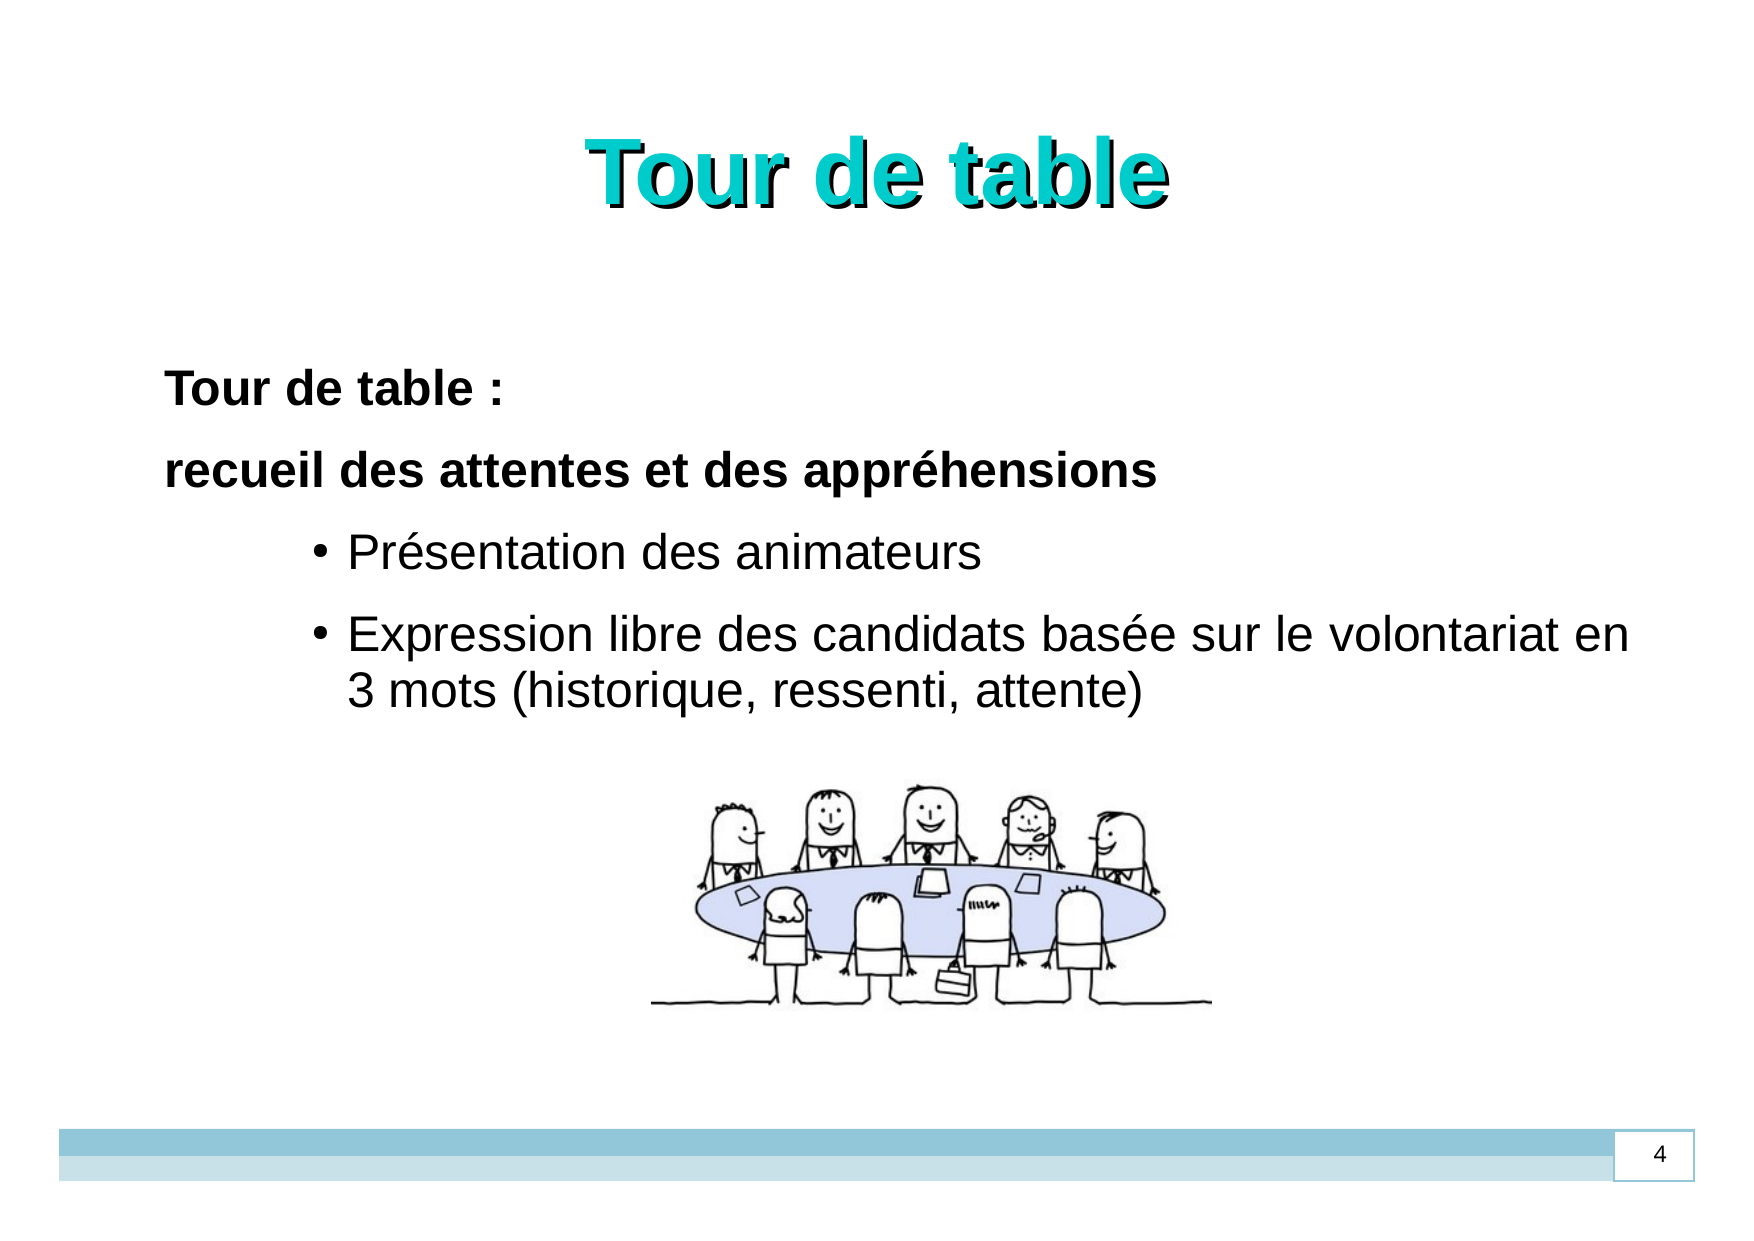

# Tour de table
Tour de table :
recueil des attentes et des appréhensions
Présentation des animateurs
Expression libre des candidats basée sur le volontariat en 3 mots (historique, ressenti, attente)